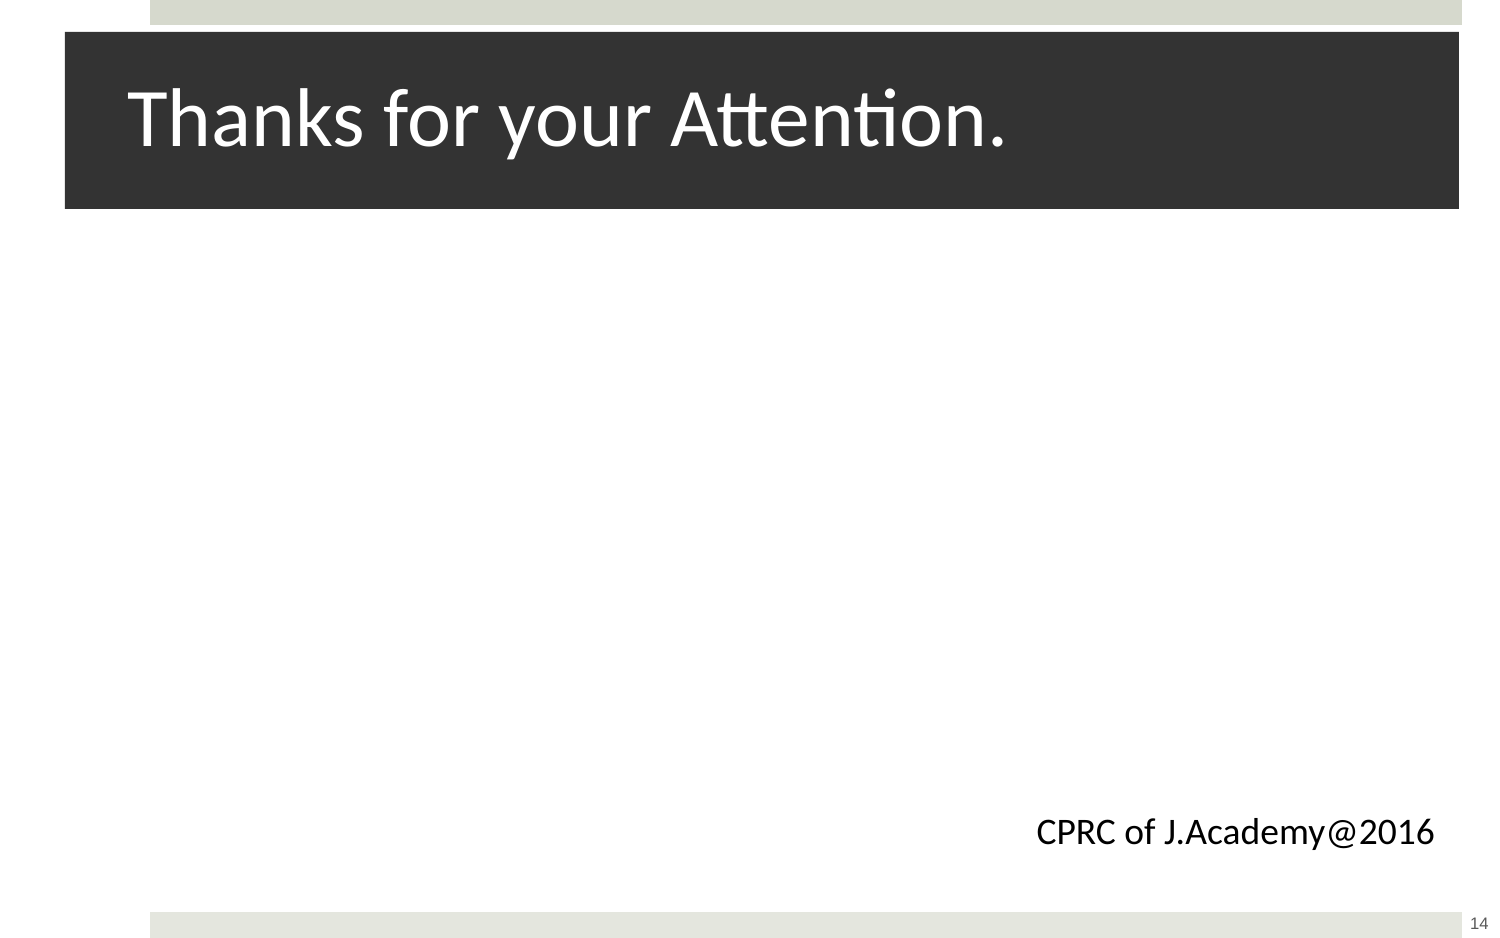

Thanks for your Attention
Thanks for your Attention.
CPRC of J.Academy@2016